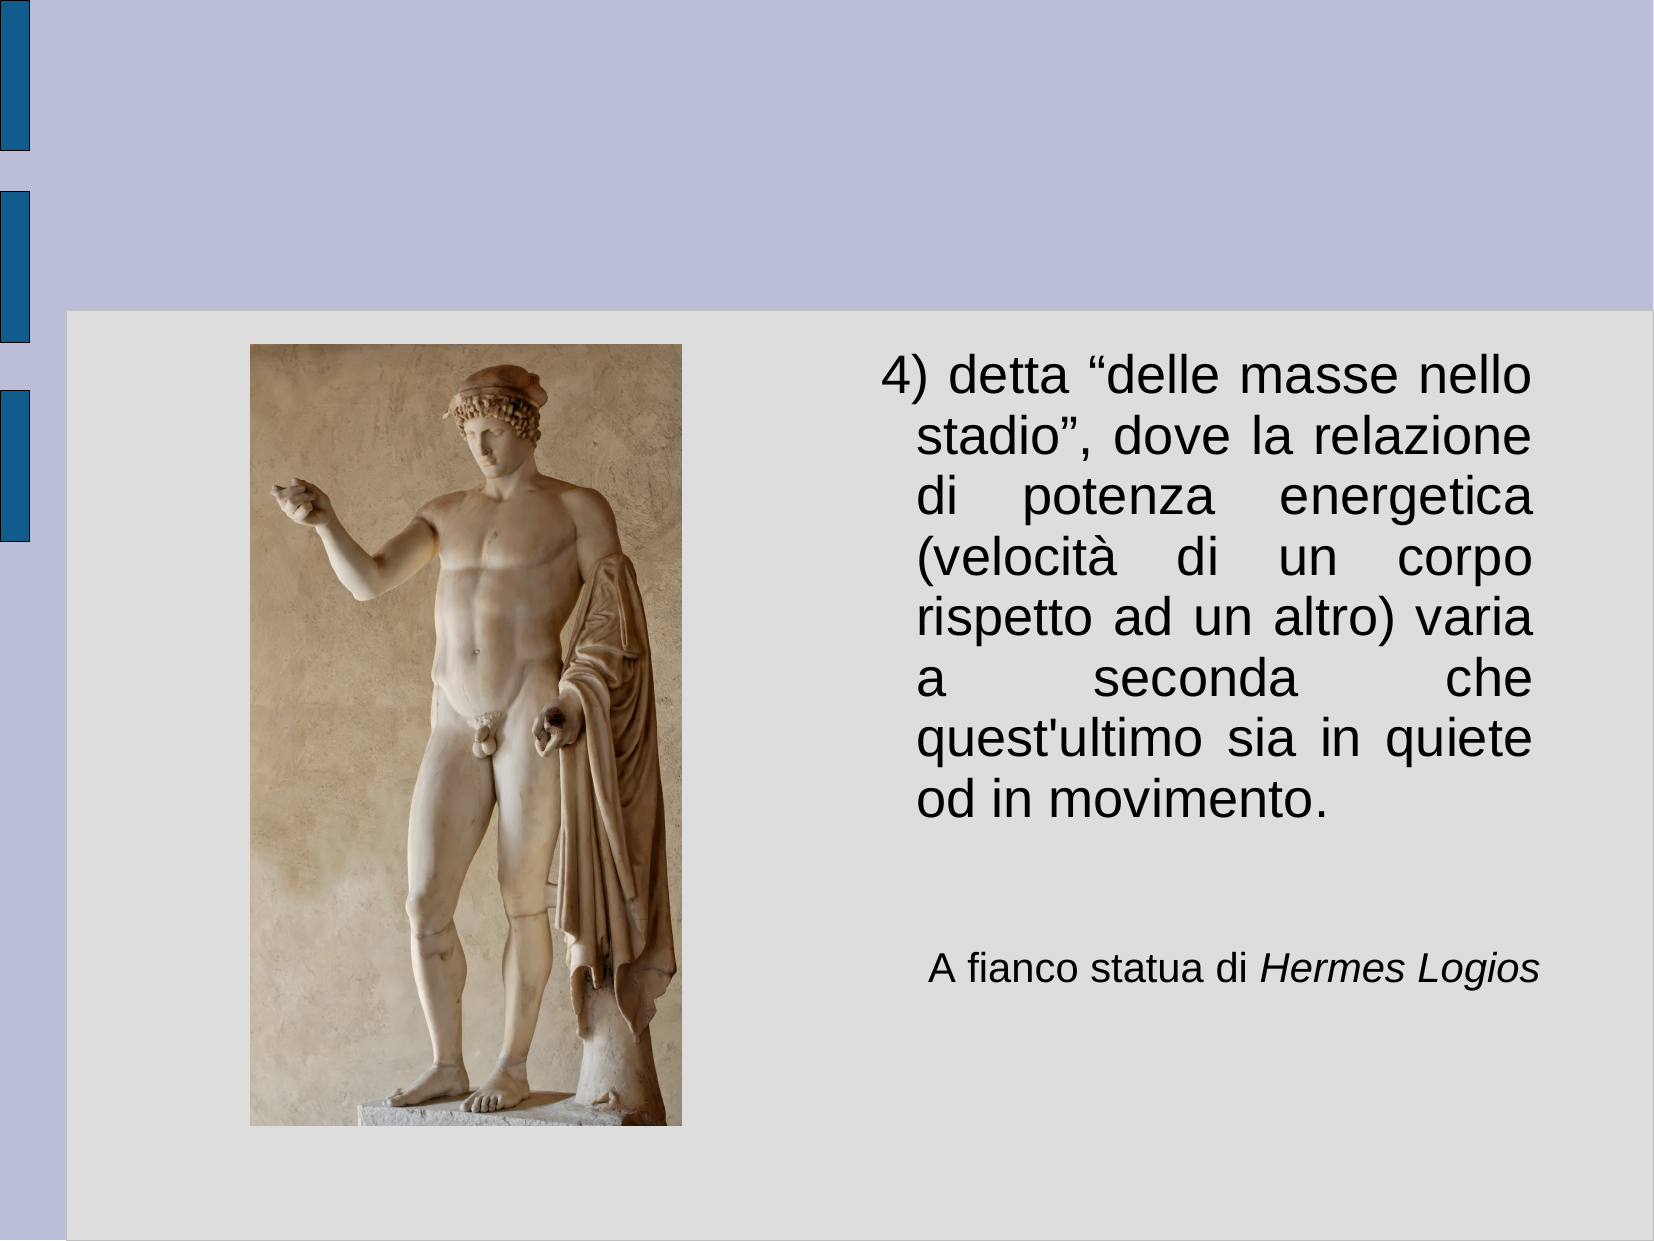

#
 4) detta “delle masse nello stadio”, dove la relazione di potenza energetica (velocità di un corpo rispetto ad un altro) varia a seconda che quest'ultimo sia in quiete od in movimento.
A fianco statua di Hermes Logios